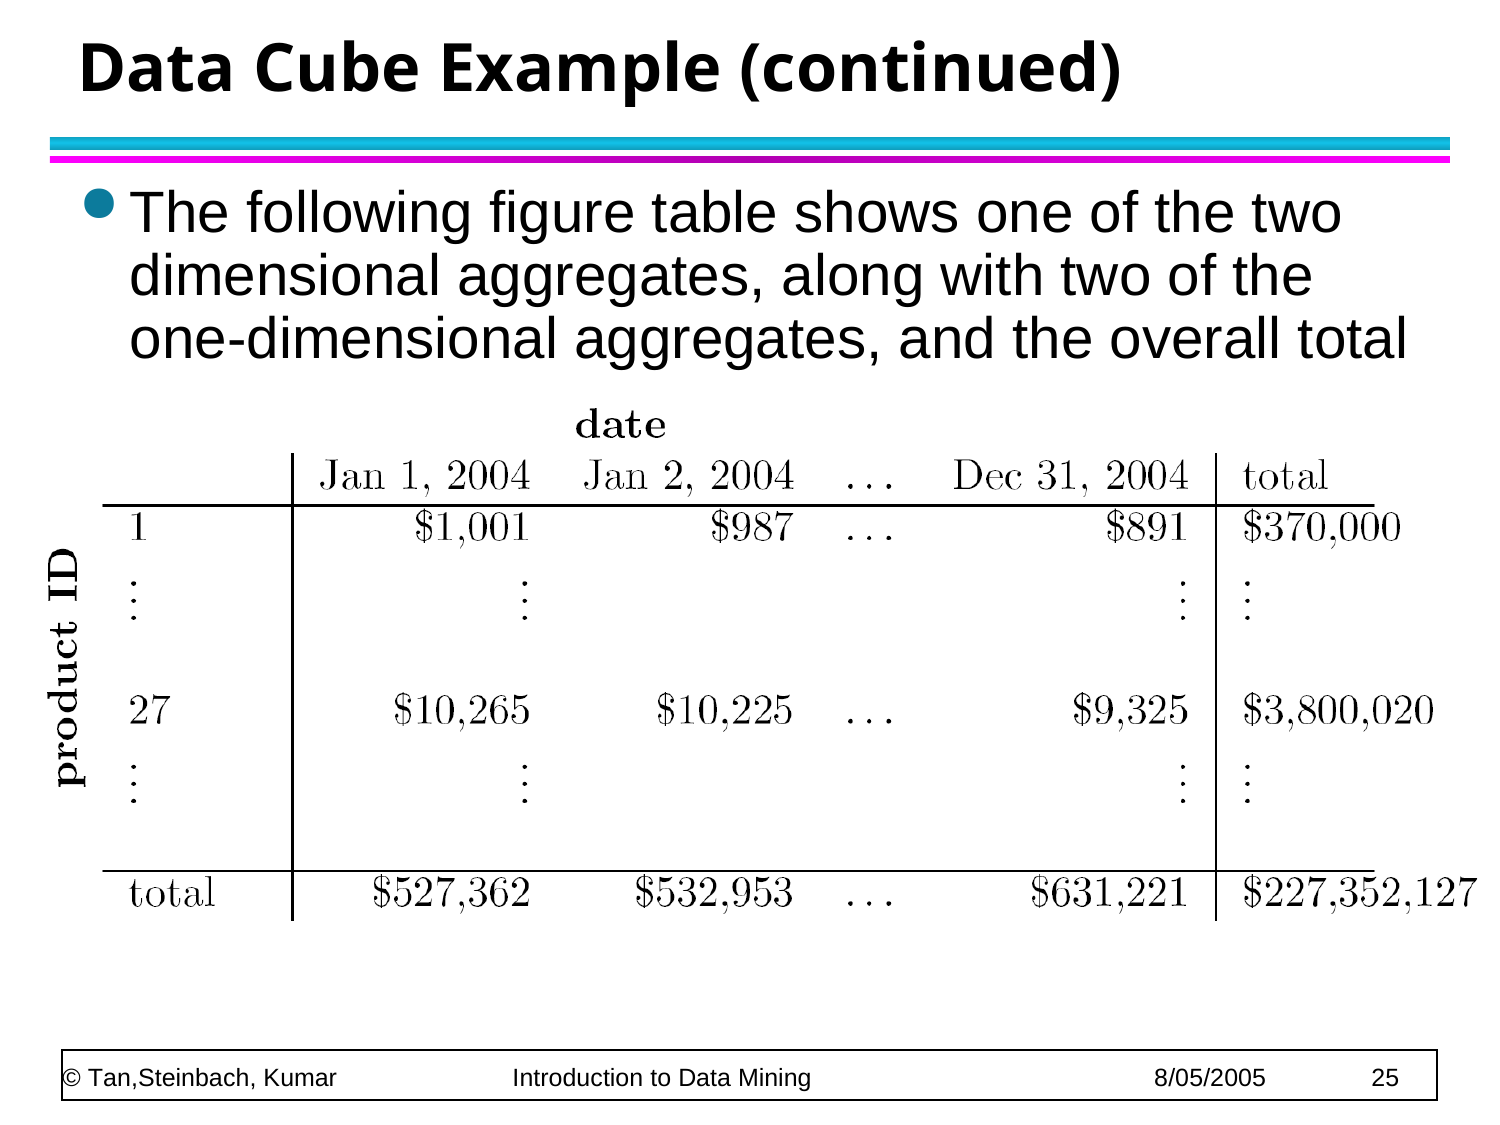

Data Cube Example (continued)
# The following figure table shows one of the two dimensional aggregates, along with two of the one-dimensional aggregates, and the overall total